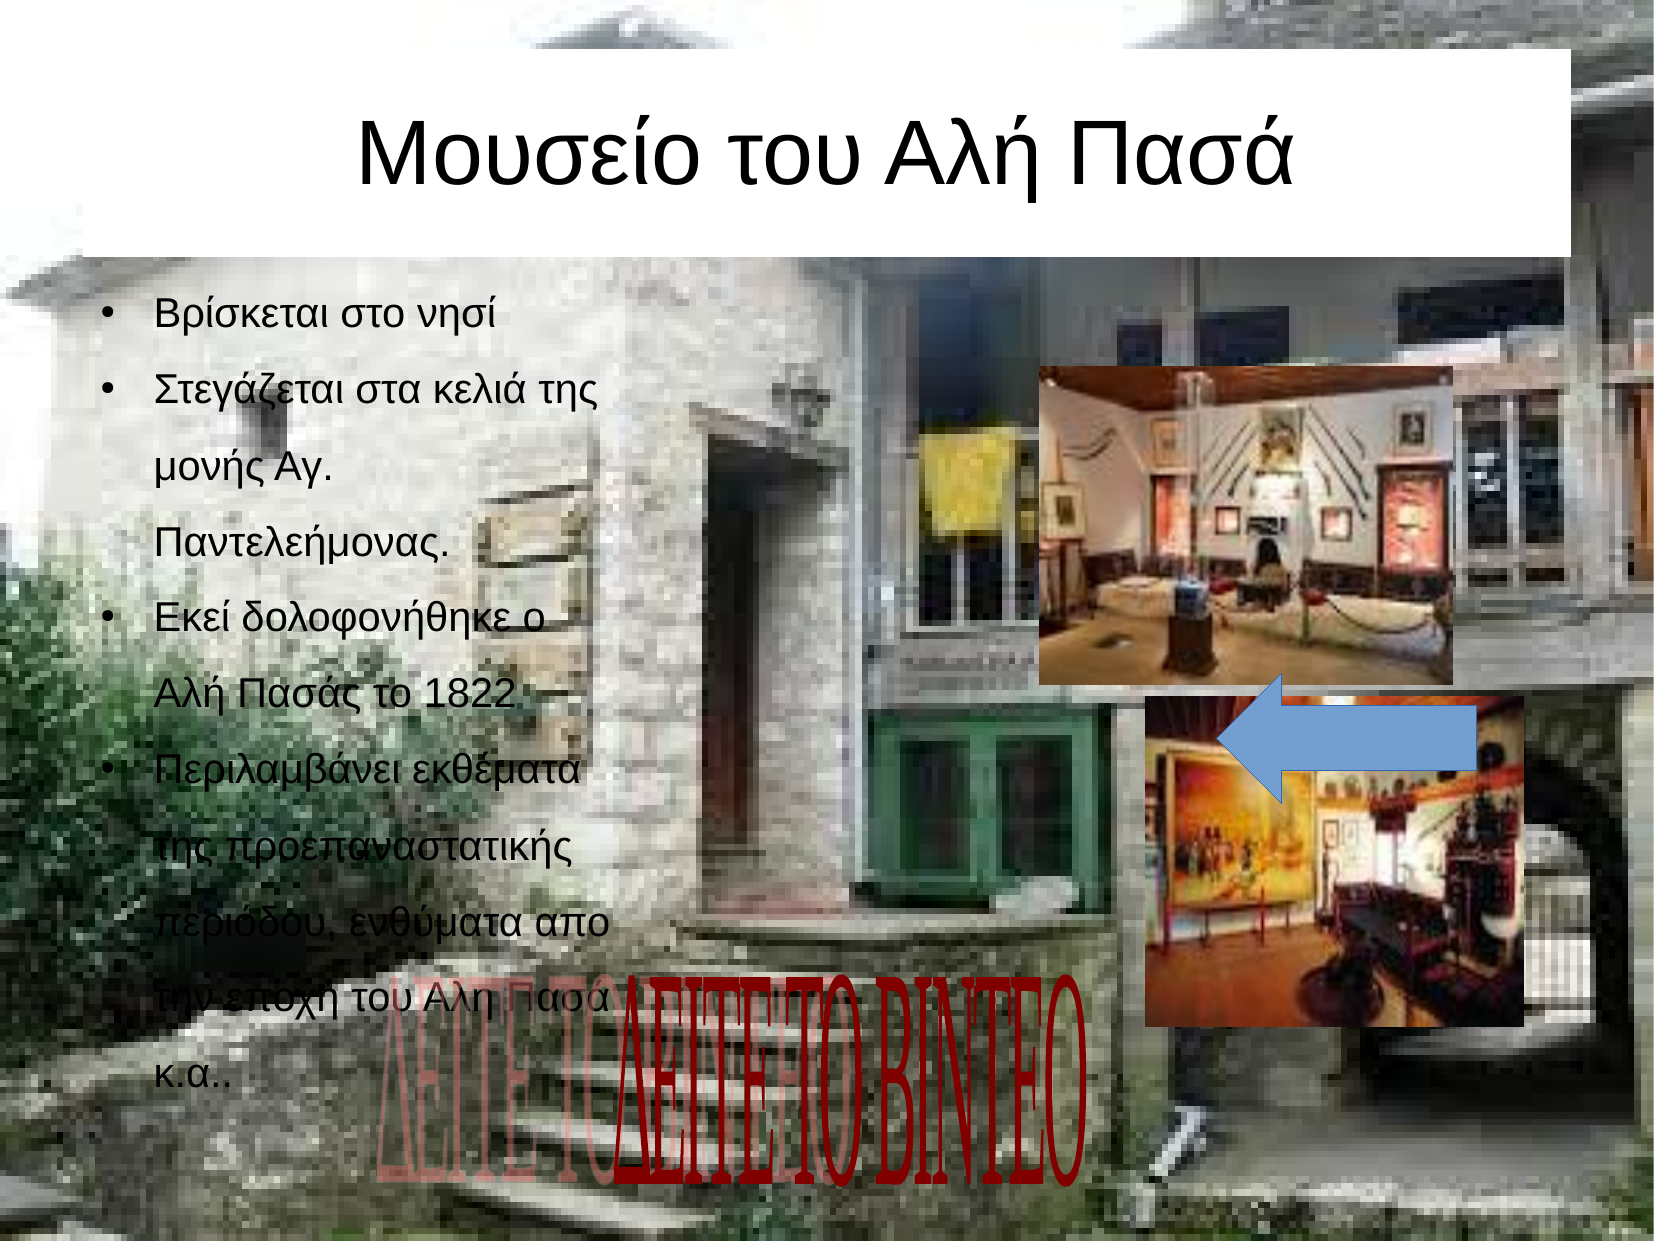

# Μουσείο του Αλή Πασά
Βρίσκεται στο νησί
Στεγάζεται στα κελιά της
μονής Αγ.
Παντελεήμονας.
Εκεί δολοφονήθηκε ο
Αλή Πασάς το 1822
Περιλαμβάνει εκθέματα
της προεπαναστατικής
περιόδου, ενθύματα απο
την εποχή του Αλη Πασά
κ.α..
ΔΕΙΤΕ ΤΟ ΒΙΝΤΕΟ